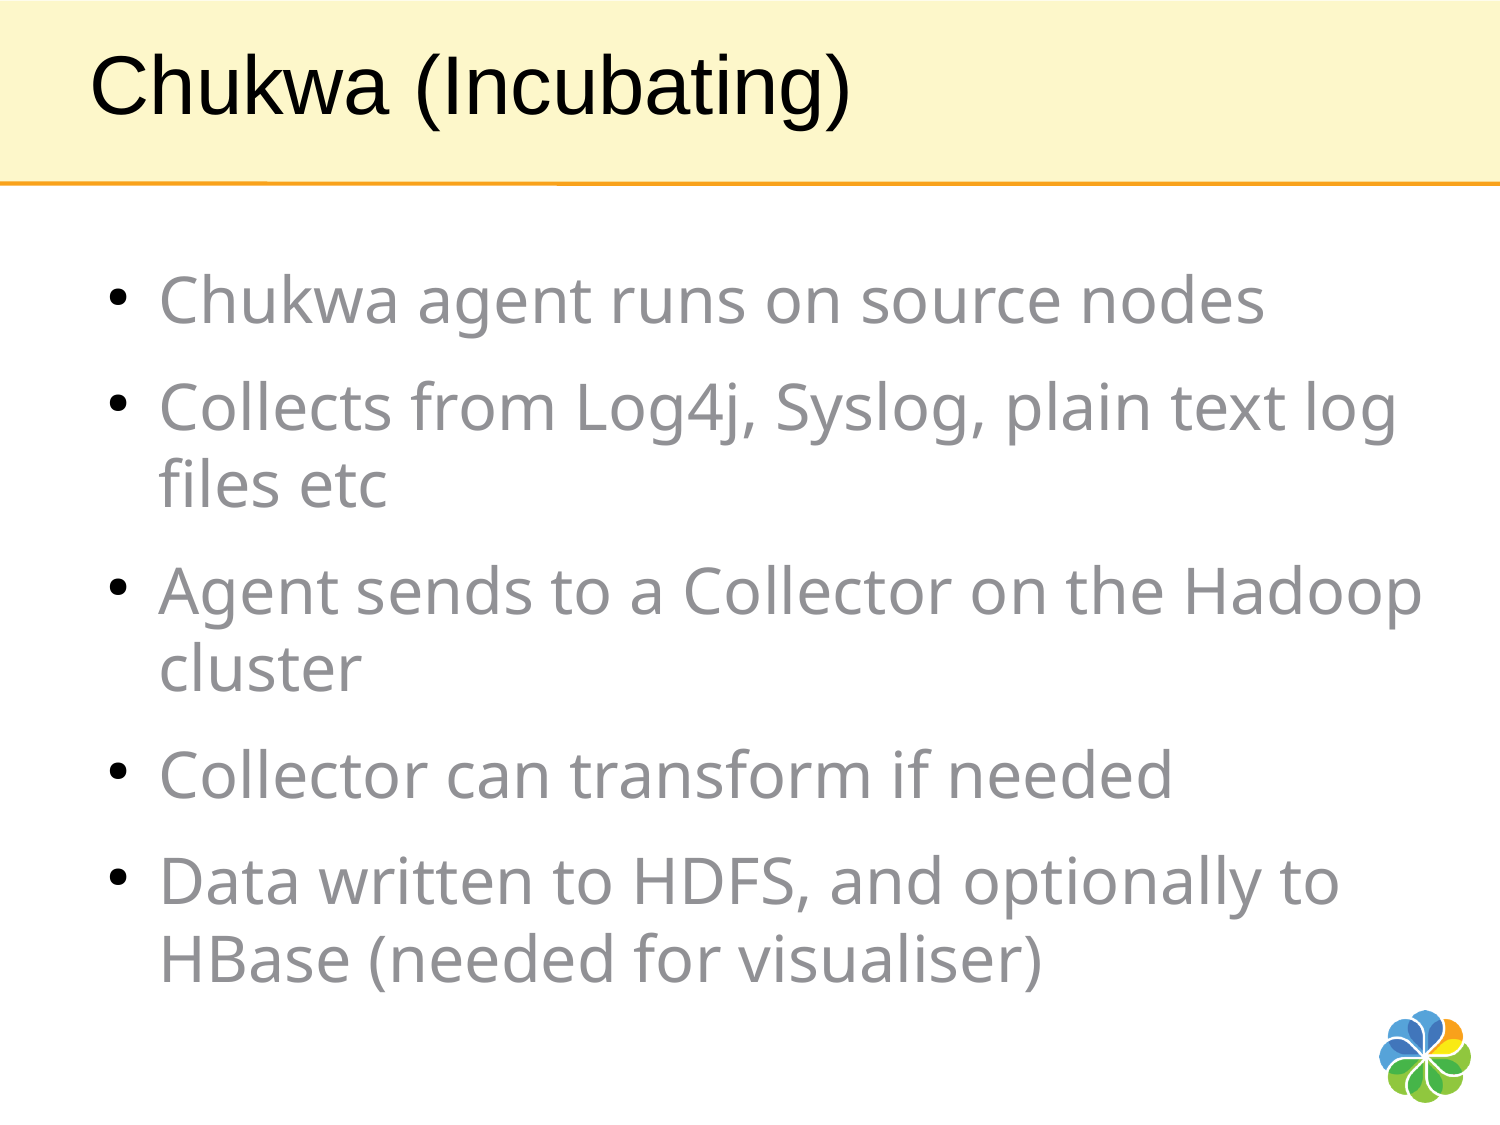

# Chukwa (Incubating)
Chukwa agent runs on source nodes
Collects from Log4j, Syslog, plain text log files etc
Agent sends to a Collector on the Hadoop cluster
Collector can transform if needed
Data written to HDFS, and optionally to HBase (needed for visualiser)